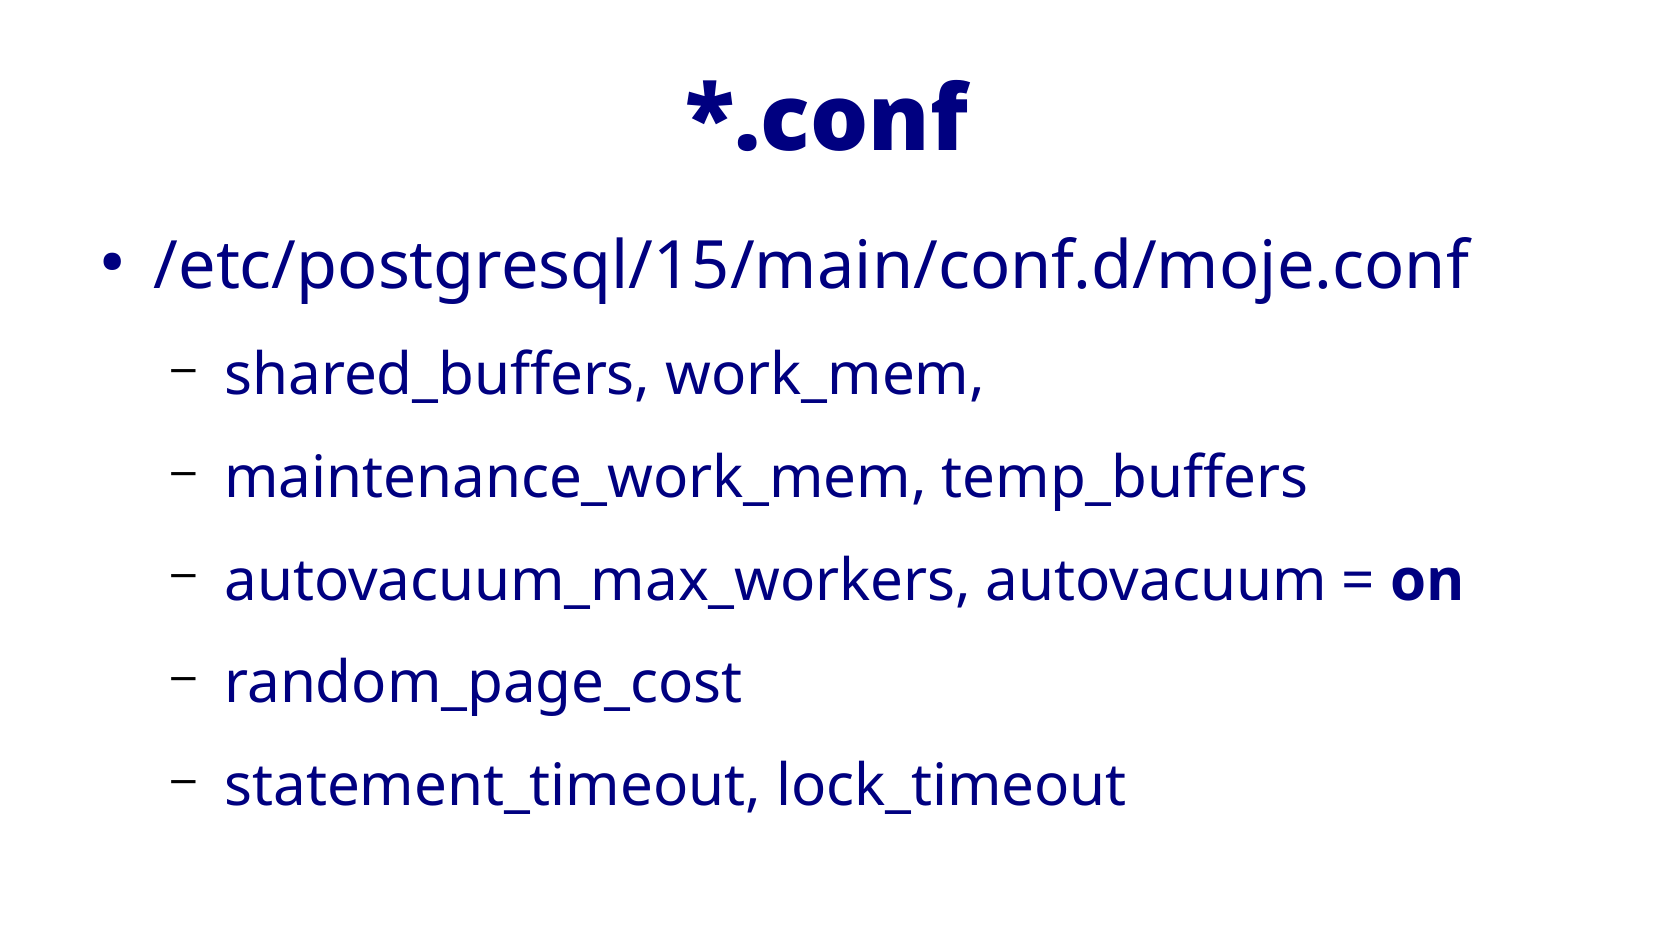

# *.conf
/etc/postgresql/15/main/conf.d/moje.conf
shared_buffers, work_mem,
maintenance_work_mem, temp_buffers
autovacuum_max_workers, autovacuum = on
random_page_cost
statement_timeout, lock_timeout